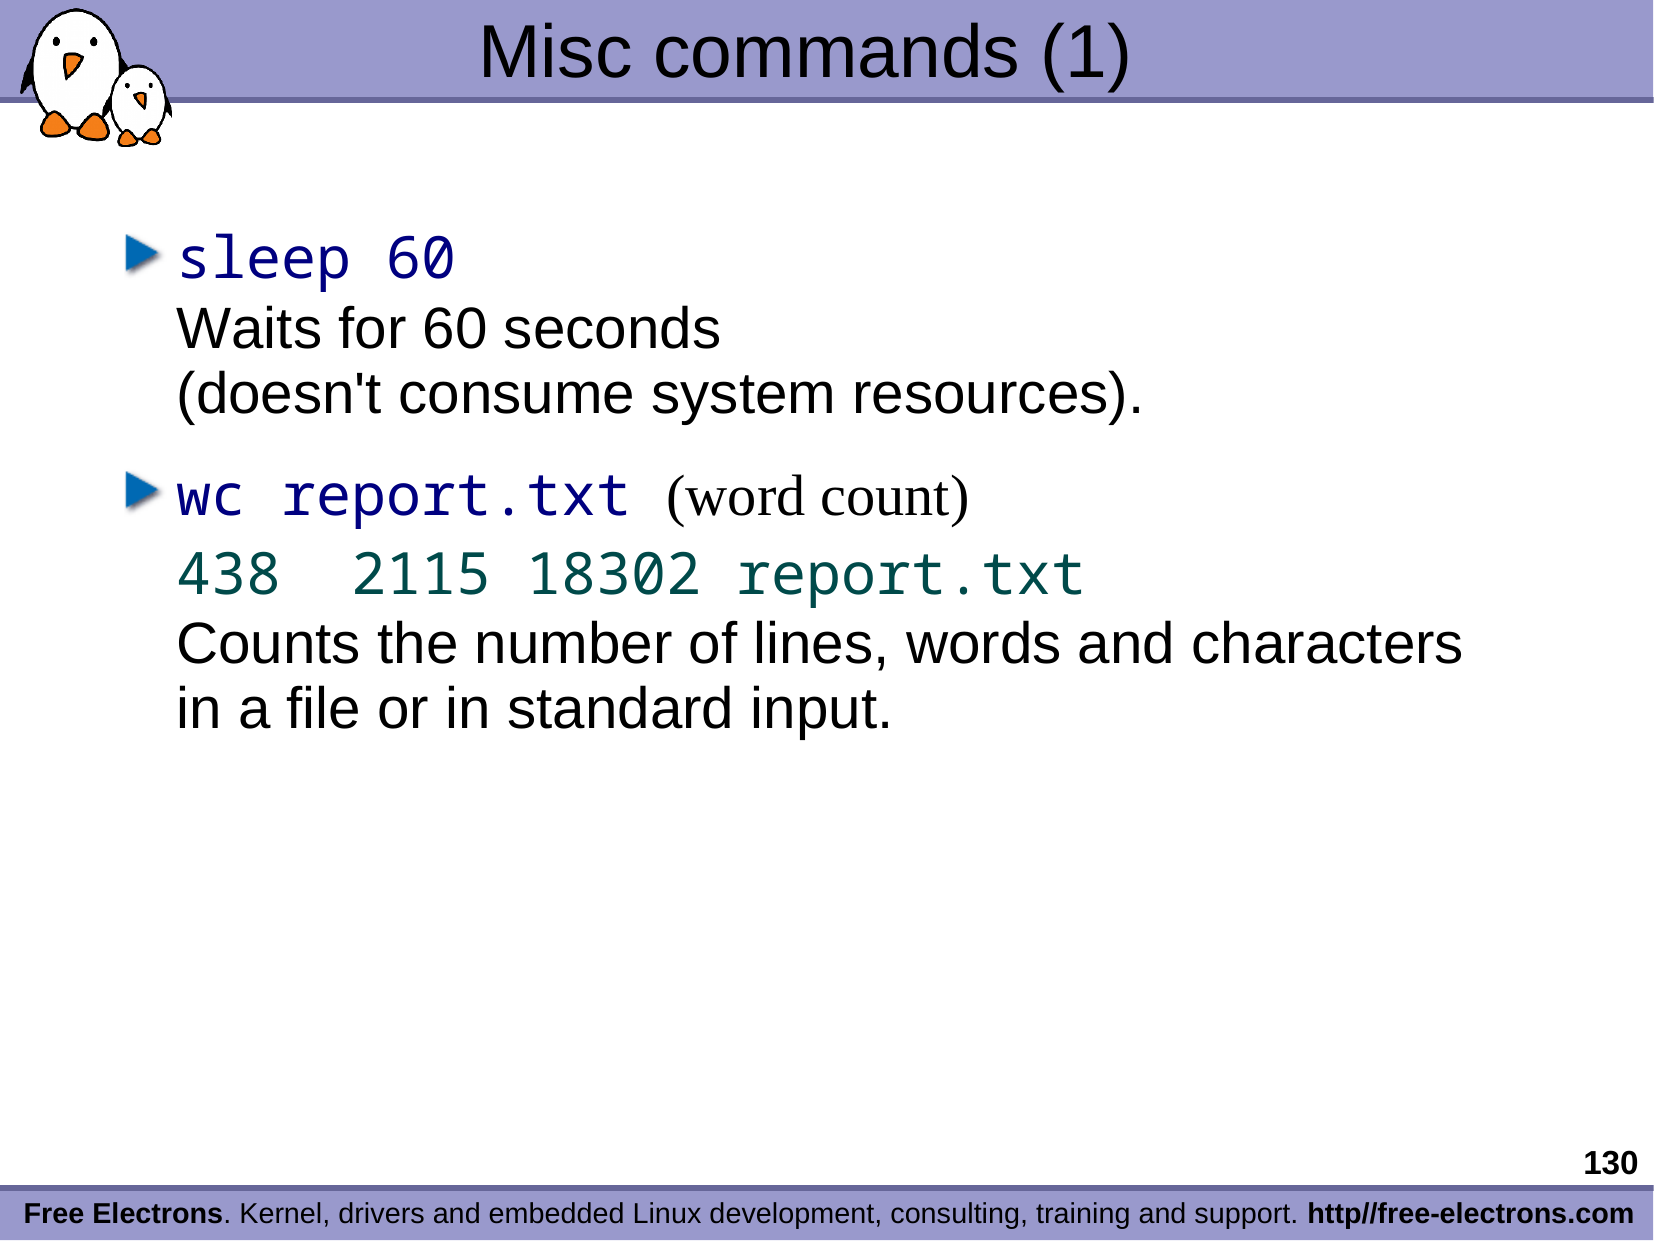

# Misc commands (1)
sleep 60
Waits for 60 seconds
(doesn't consume system resources).
wc report.txt (word count)
438 2115 18302 report.txt
Counts the number of lines, words and characters in a file or in standard input.